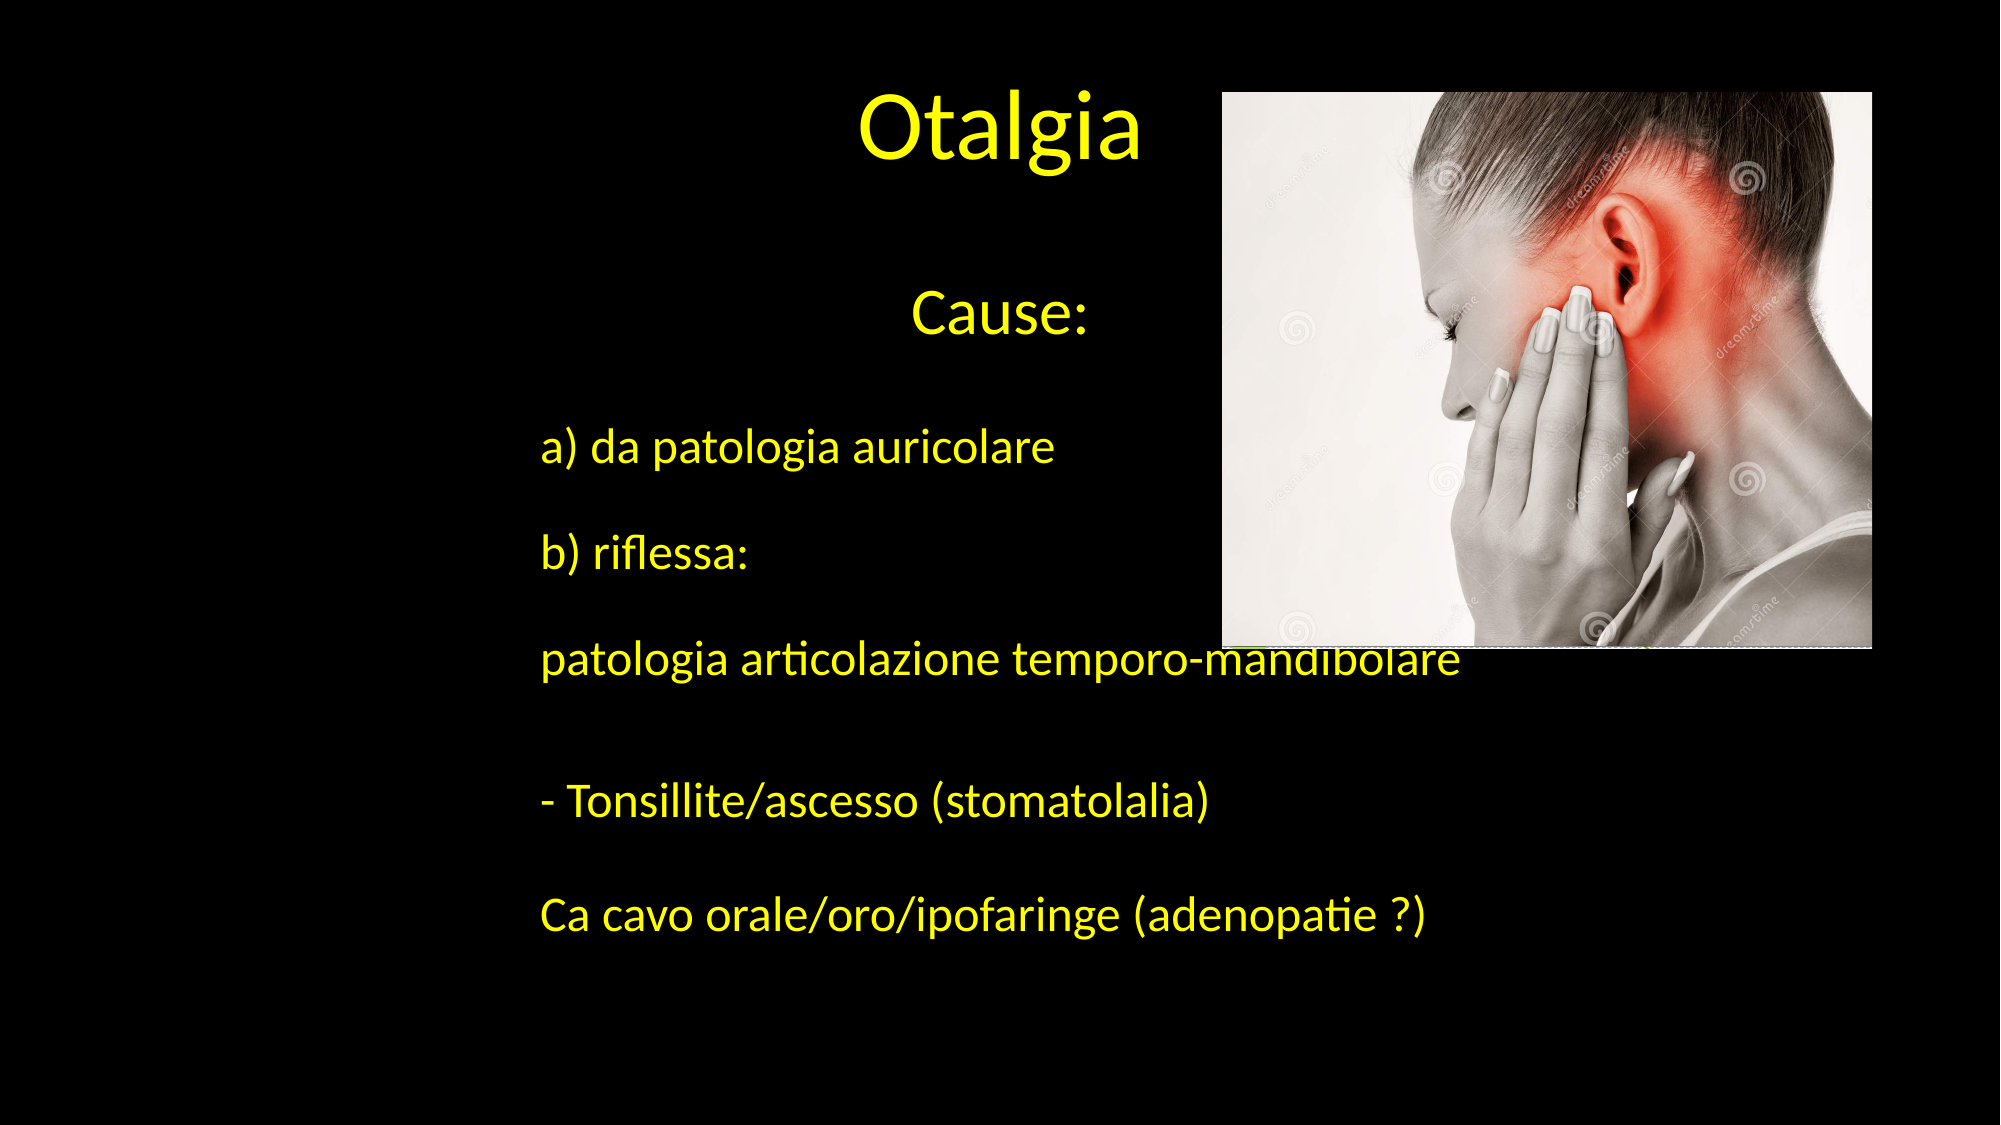

Otalgia
Cause:
a) da patologia auricolare
b) riflessa:
patologia articolazione temporo-mandibolare
- Tonsillite/ascesso (stomatolalia)‏
Ca cavo orale/oro/ipofaringe (adenopatie ?)‏